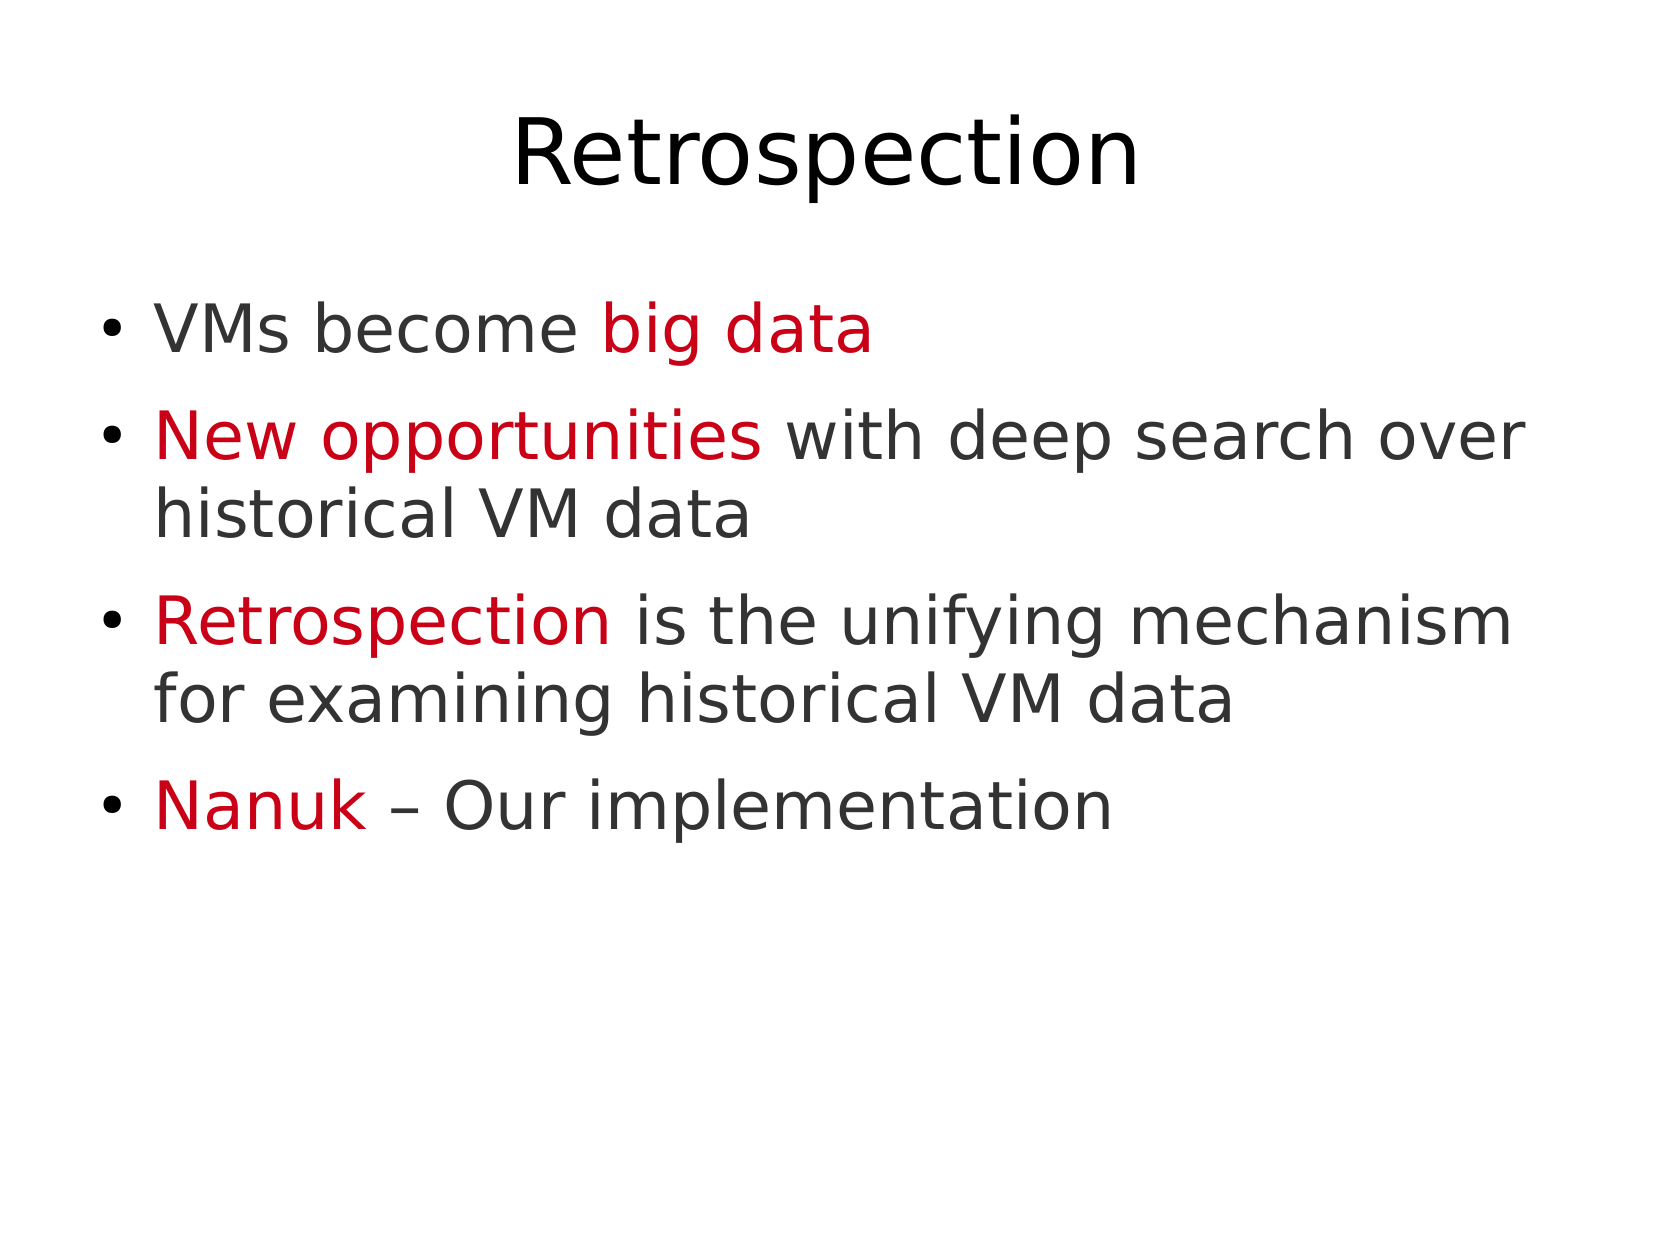

# Retrospection
VMs become big data
New opportunities with deep search over historical VM data
Retrospection is the unifying mechanism for examining historical VM data
Nanuk – Our implementation